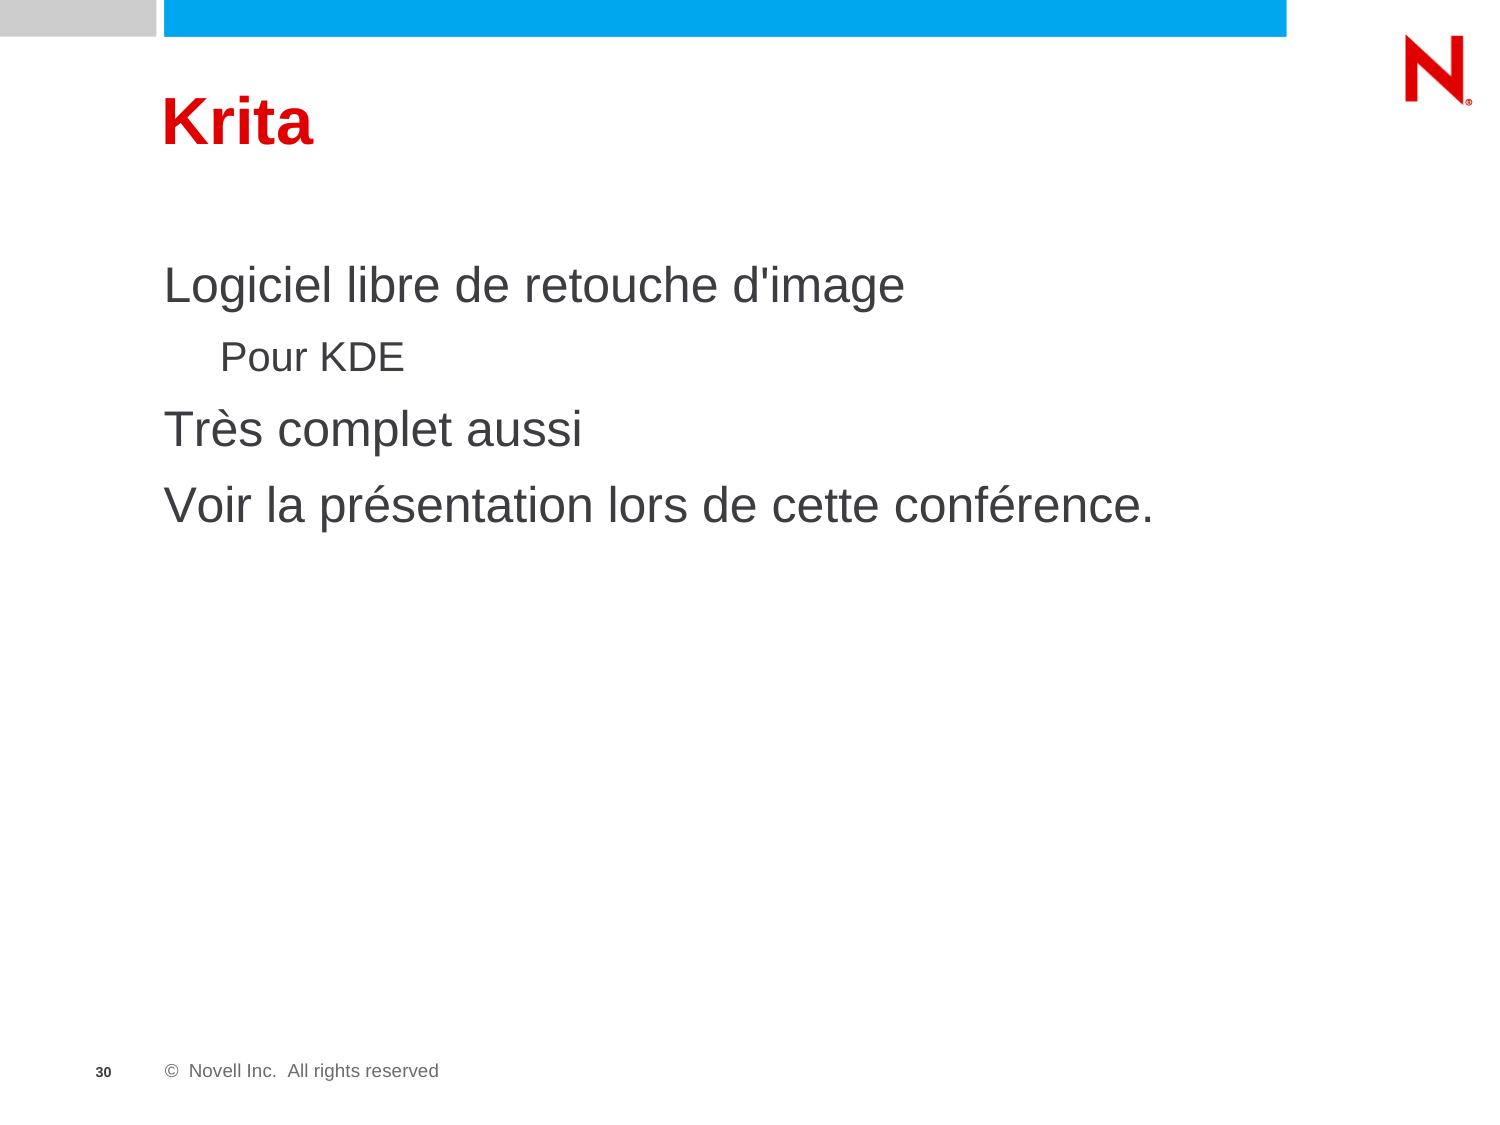

# Krita
Logiciel libre de retouche d'image
Pour KDE
Très complet aussi
Voir la présentation lors de cette conférence.